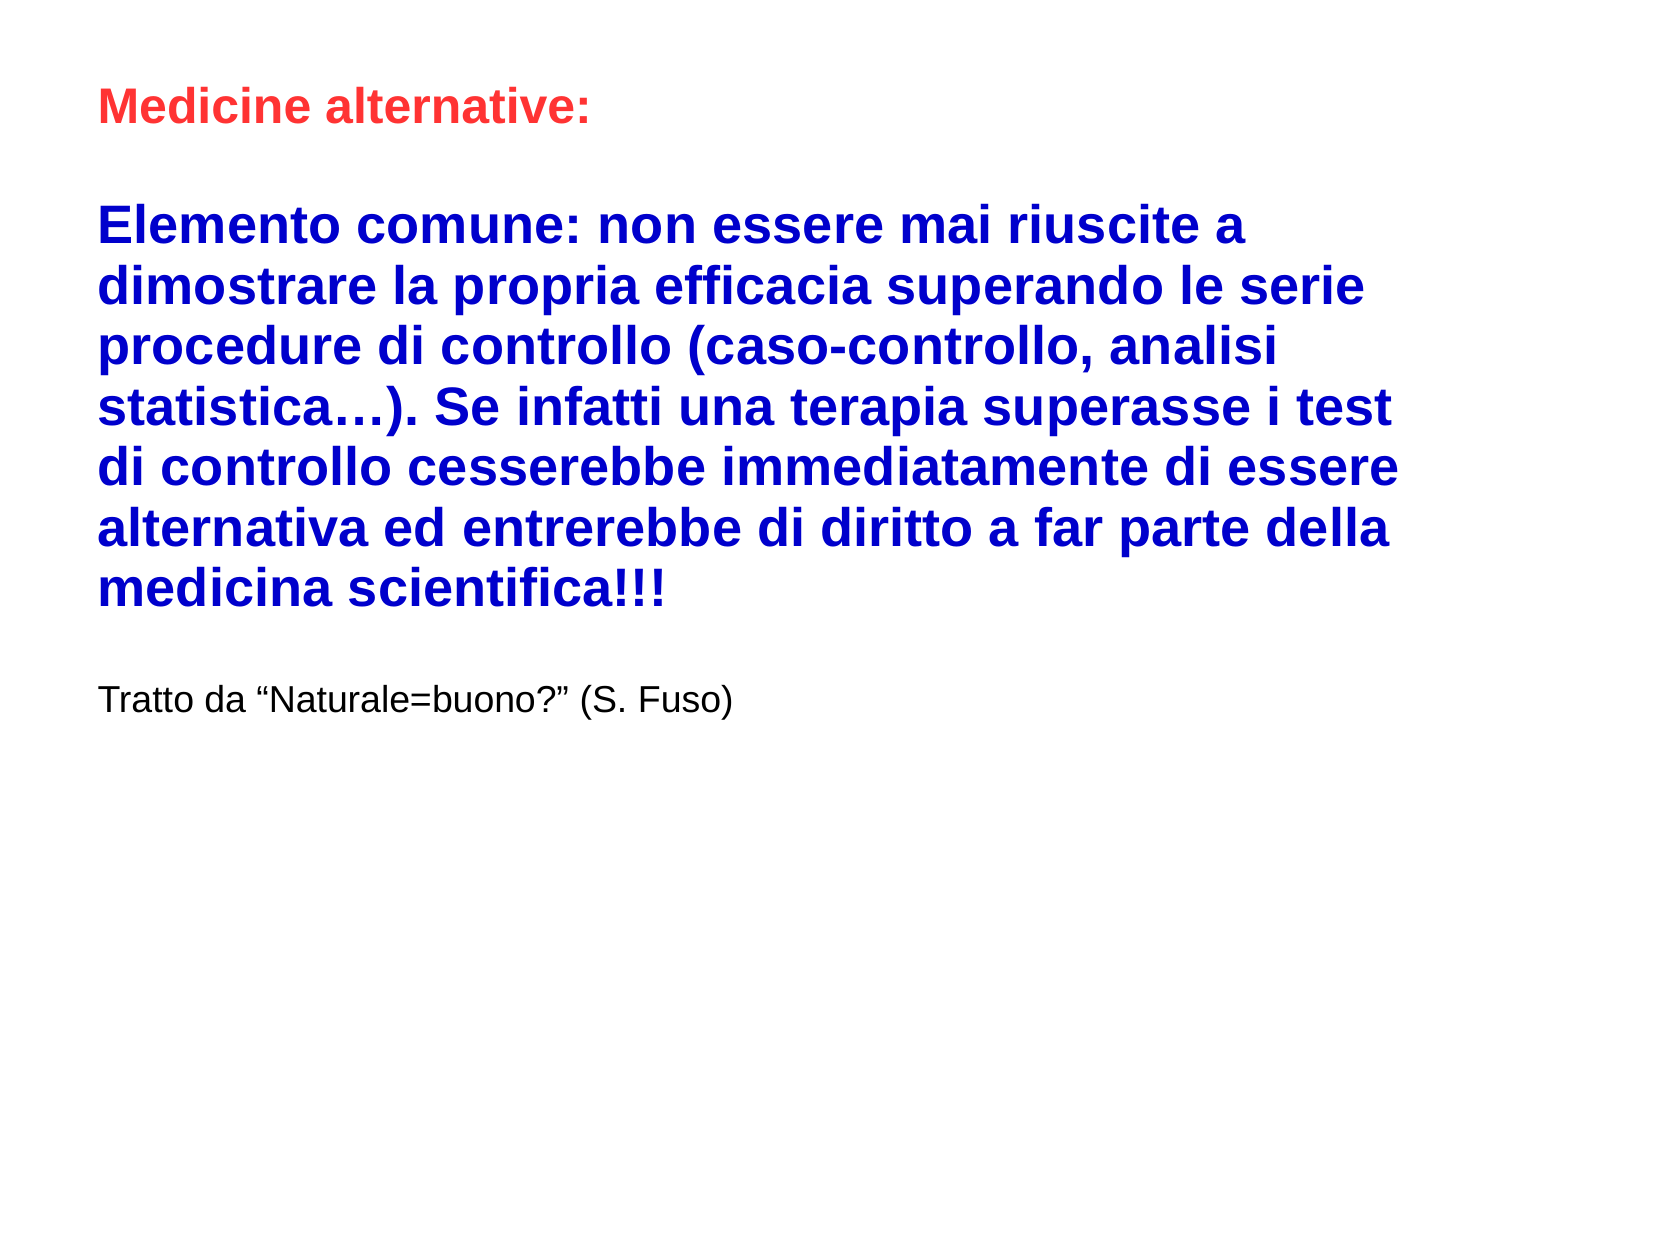

Medicine alternative:
Elemento comune: non essere mai riuscite a dimostrare la propria efficacia superando le serie procedure di controllo (caso-controllo, analisi statistica…). Se infatti una terapia superasse i test di controllo cesserebbe immediatamente di essere alternativa ed entrerebbe di diritto a far parte della medicina scientifica!!!
Tratto da “Naturale=buono?” (S. Fuso)